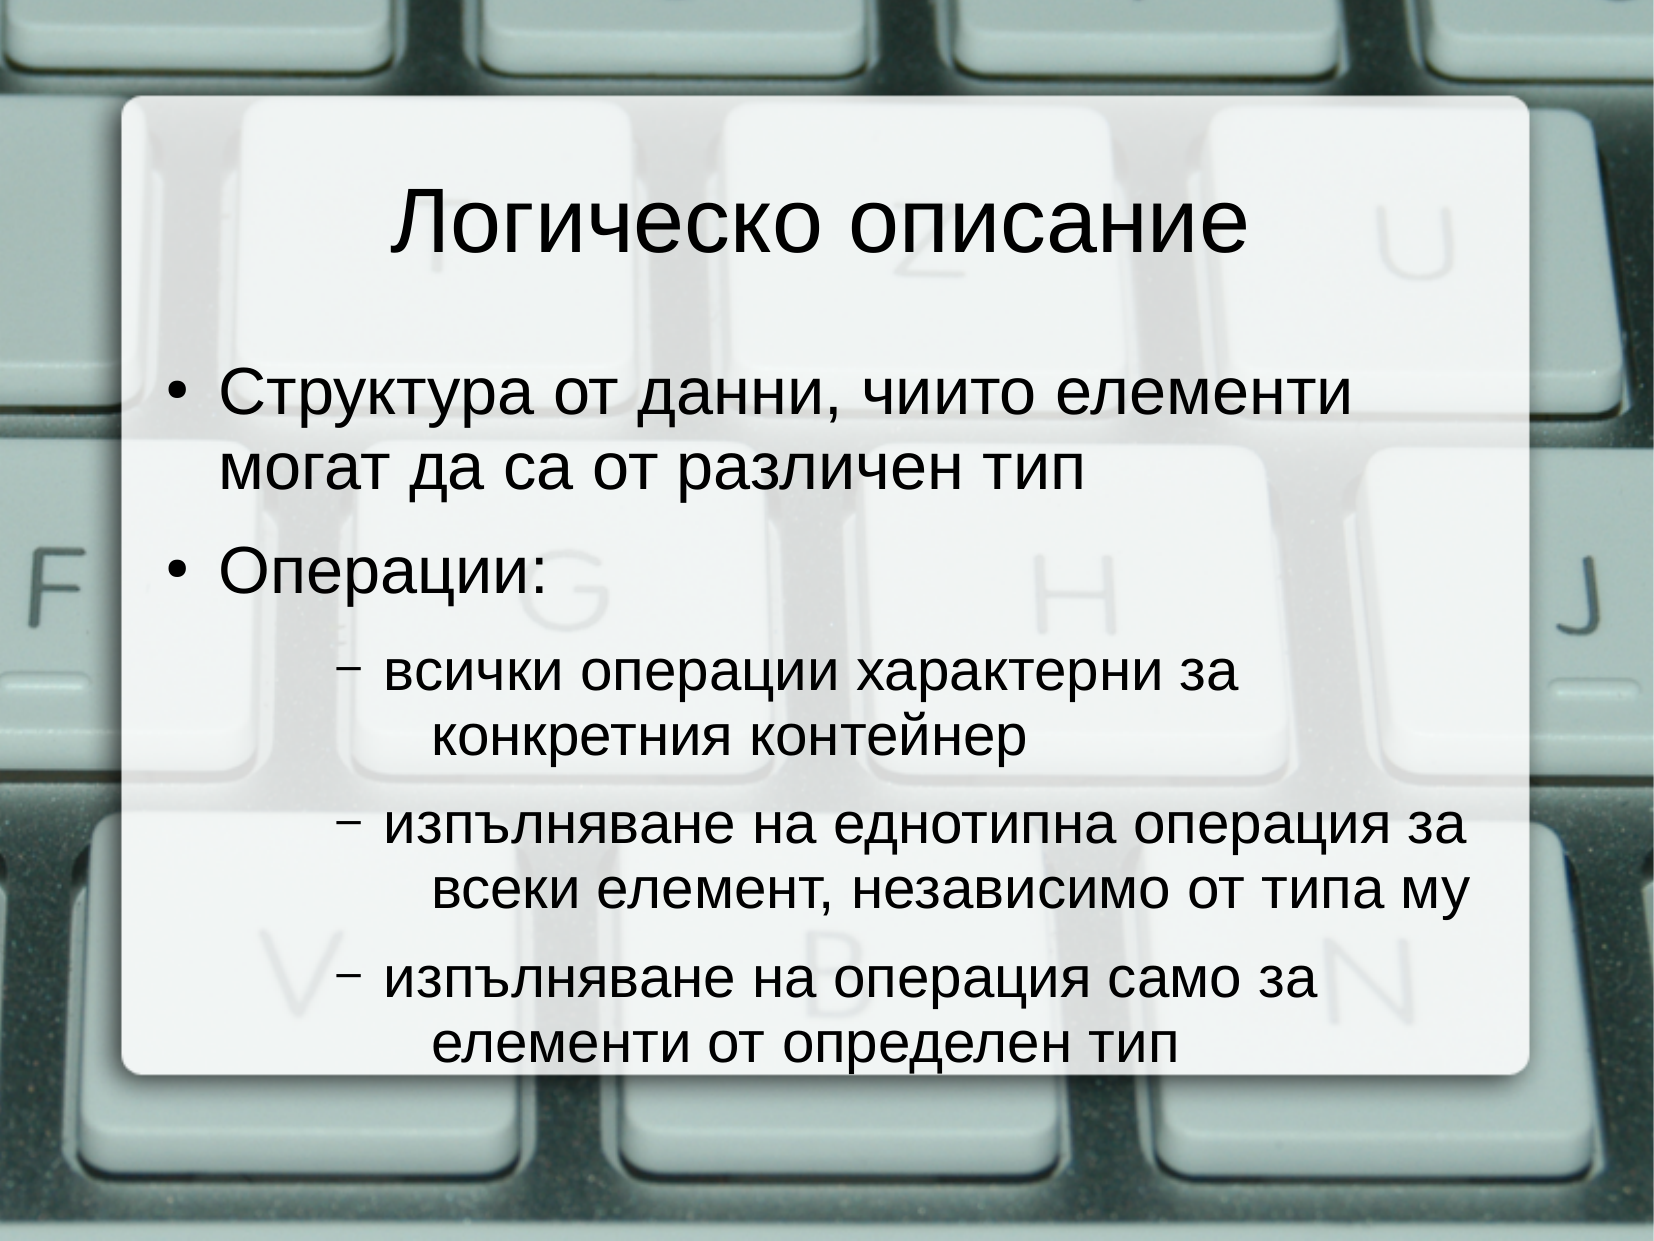

# Логическо описание
Структура от данни, чиито елементи могат да са от различен тип
Операции:
всички операции характерни за конкретния контейнер
изпълняване на еднотипна операция за всеки елемент, независимо от типа му
изпълняване на операция само за елементи от определен тип